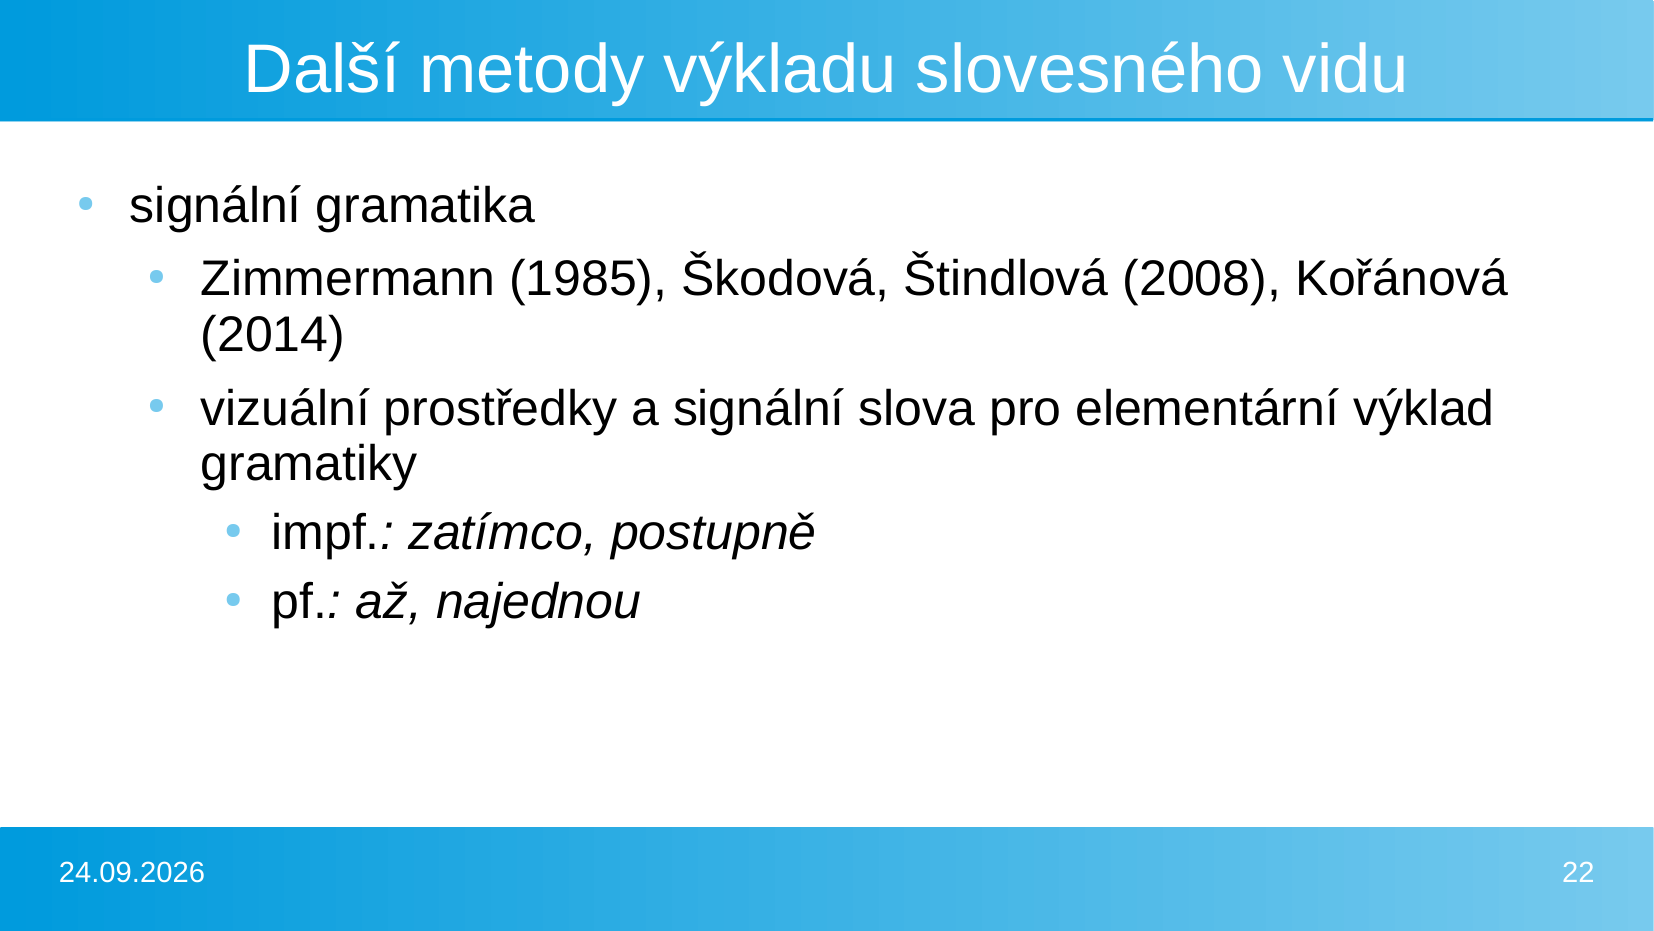

# Další metody výkladu slovesného vidu
signální gramatika
Zimmermann (1985), Škodová, Štindlová (2008), Kořánová (2014)
vizuální prostředky a signální slova pro elementární výklad gramatiky
impf.: zatímco, postupně
pf.: až, najednou
22